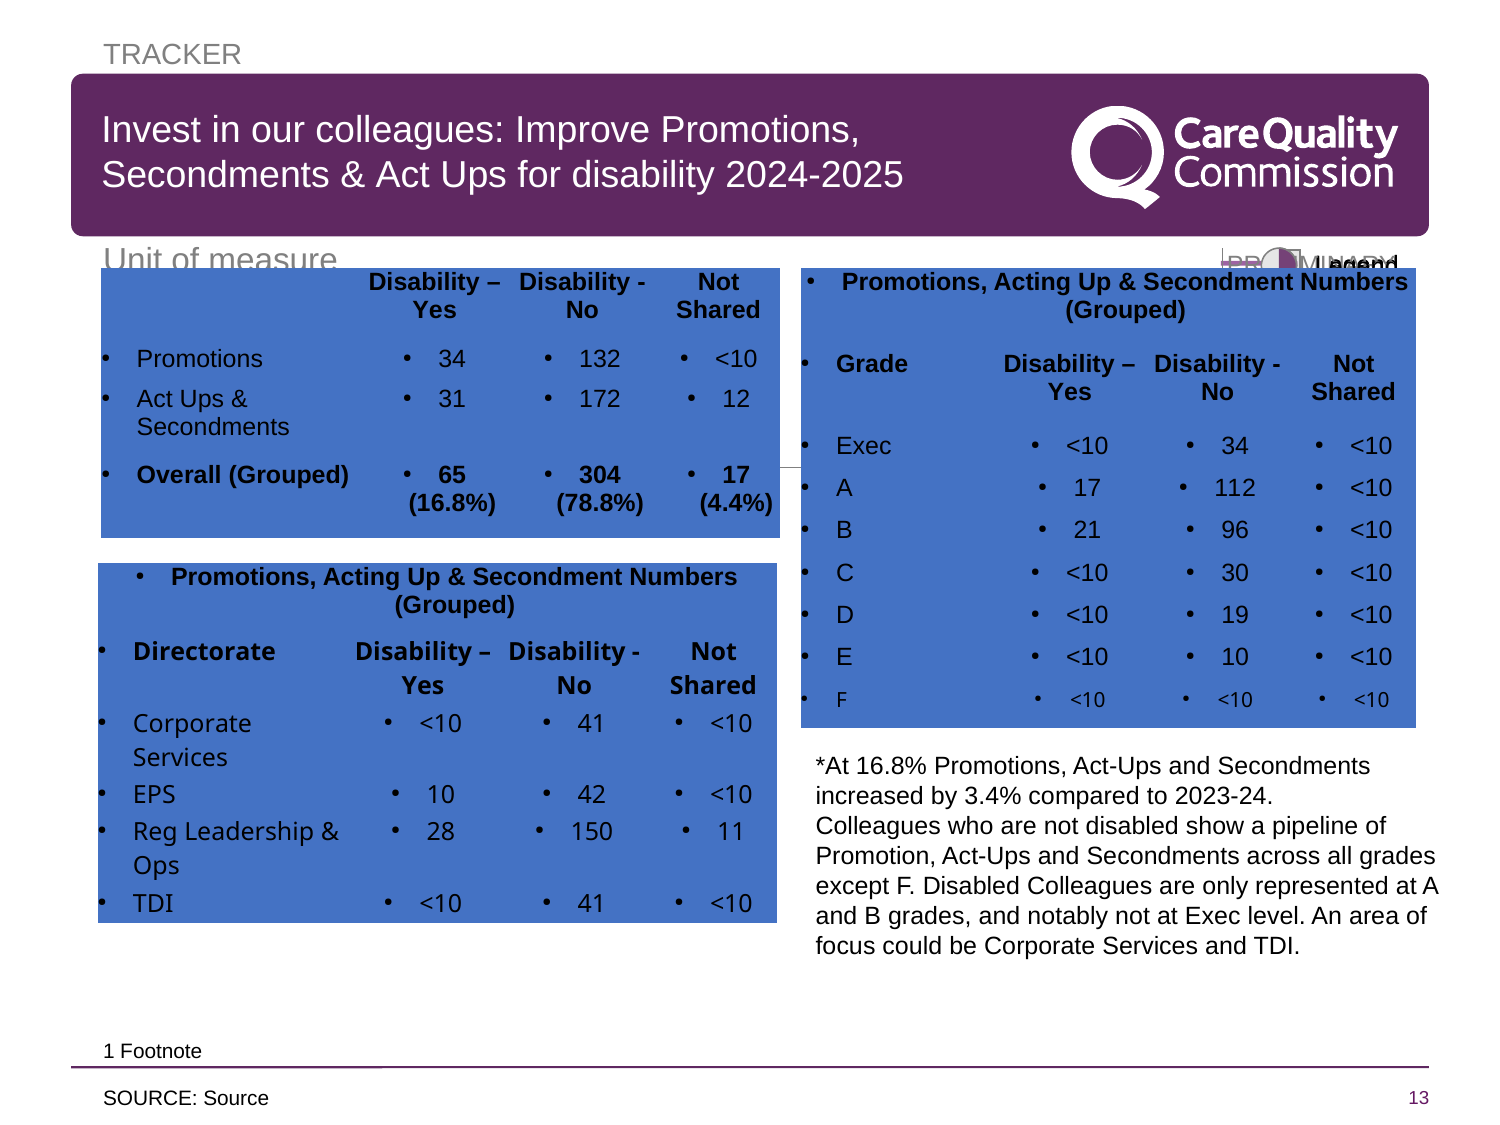

# Invest in our colleagues: Improve Promotions, Secondments & Act Ups for disability 2024-2025
| | Disability – Yes | Disability - No | Not Shared |
| --- | --- | --- | --- |
| Promotions | 34 | 132 | <10 |
| Act Ups & Secondments | 31 | 172 | 12 |
| Overall (Grouped) | 65 (16.8%) | 304 (78.8%) | 17 (4.4%) |
| Promotions, Acting Up & Secondment Numbers (Grouped) | | | |
| --- | --- | --- | --- |
| Grade | Disability – Yes | Disability - No | Not Shared |
| Exec | <10 | 34 | <10 |
| A | 17 | 112 | <10 |
| B | 21 | 96 | <10 |
| C | <10 | 30 | <10 |
| D | <10 | 19 | <10 |
| E | <10 | 10 | <10 |
| F | <10 | <10 | <10 |
| Promotions, Acting Up & Secondment Numbers (Grouped) | | | |
| --- | --- | --- | --- |
| Directorate | Disability – Yes | Disability - No | Not Shared |
| Corporate Services | <10 | 41 | <10 |
| EPS | 10 | 42 | <10 |
| Reg Leadership & Ops | 28 | 150 | 11 |
| TDI | <10 | 41 | <10 |
*At 16.8% Promotions, Act-Ups and Secondments increased by 3.4% compared to 2023-24.
Colleagues who are not disabled show a pipeline of Promotion, Act-Ups and Secondments across all grades except F. Disabled Colleagues are only represented at A and B grades, and notably not at Exec level. An area of focus could be Corporate Services and TDI.